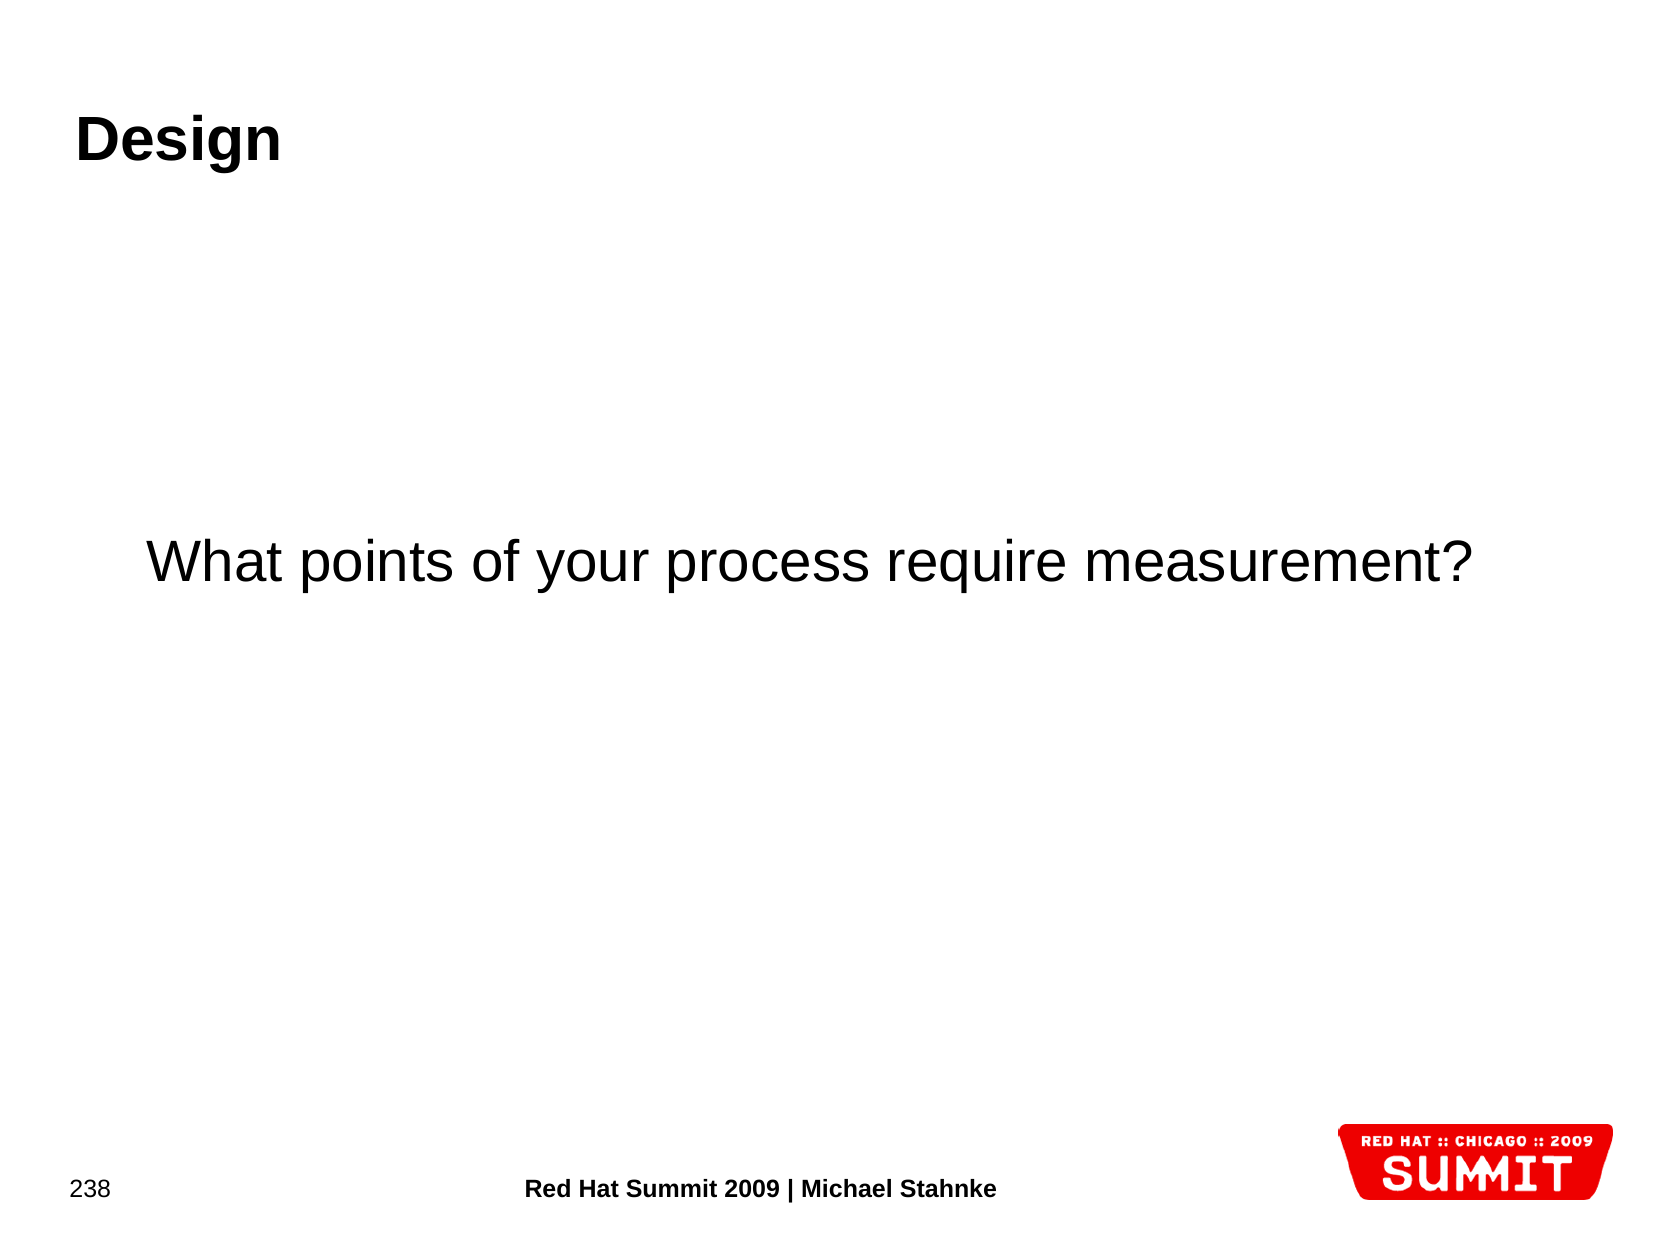

# Design
What points of your process require measurement?